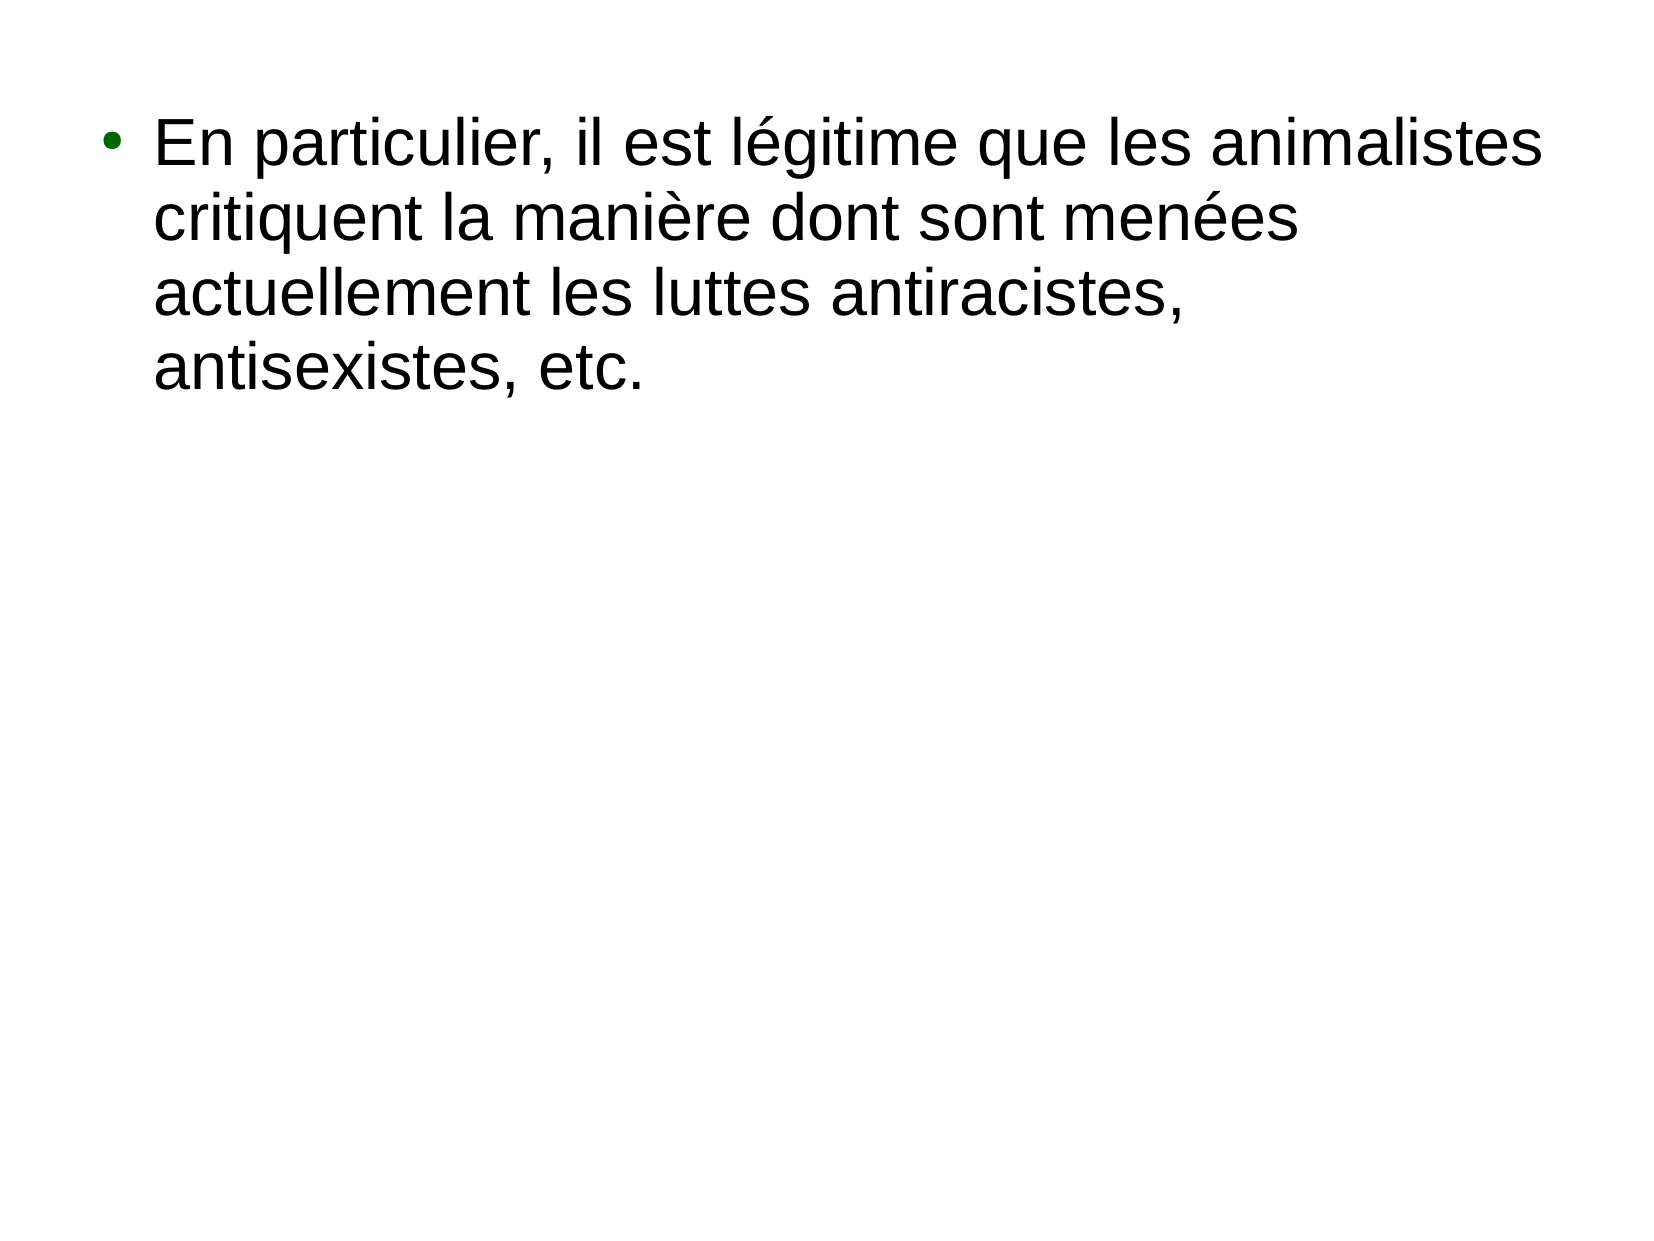

# En particulier, il est légitime que les animalistes critiquent la manière dont sont menées actuellement les luttes antiracistes, antisexistes, etc.